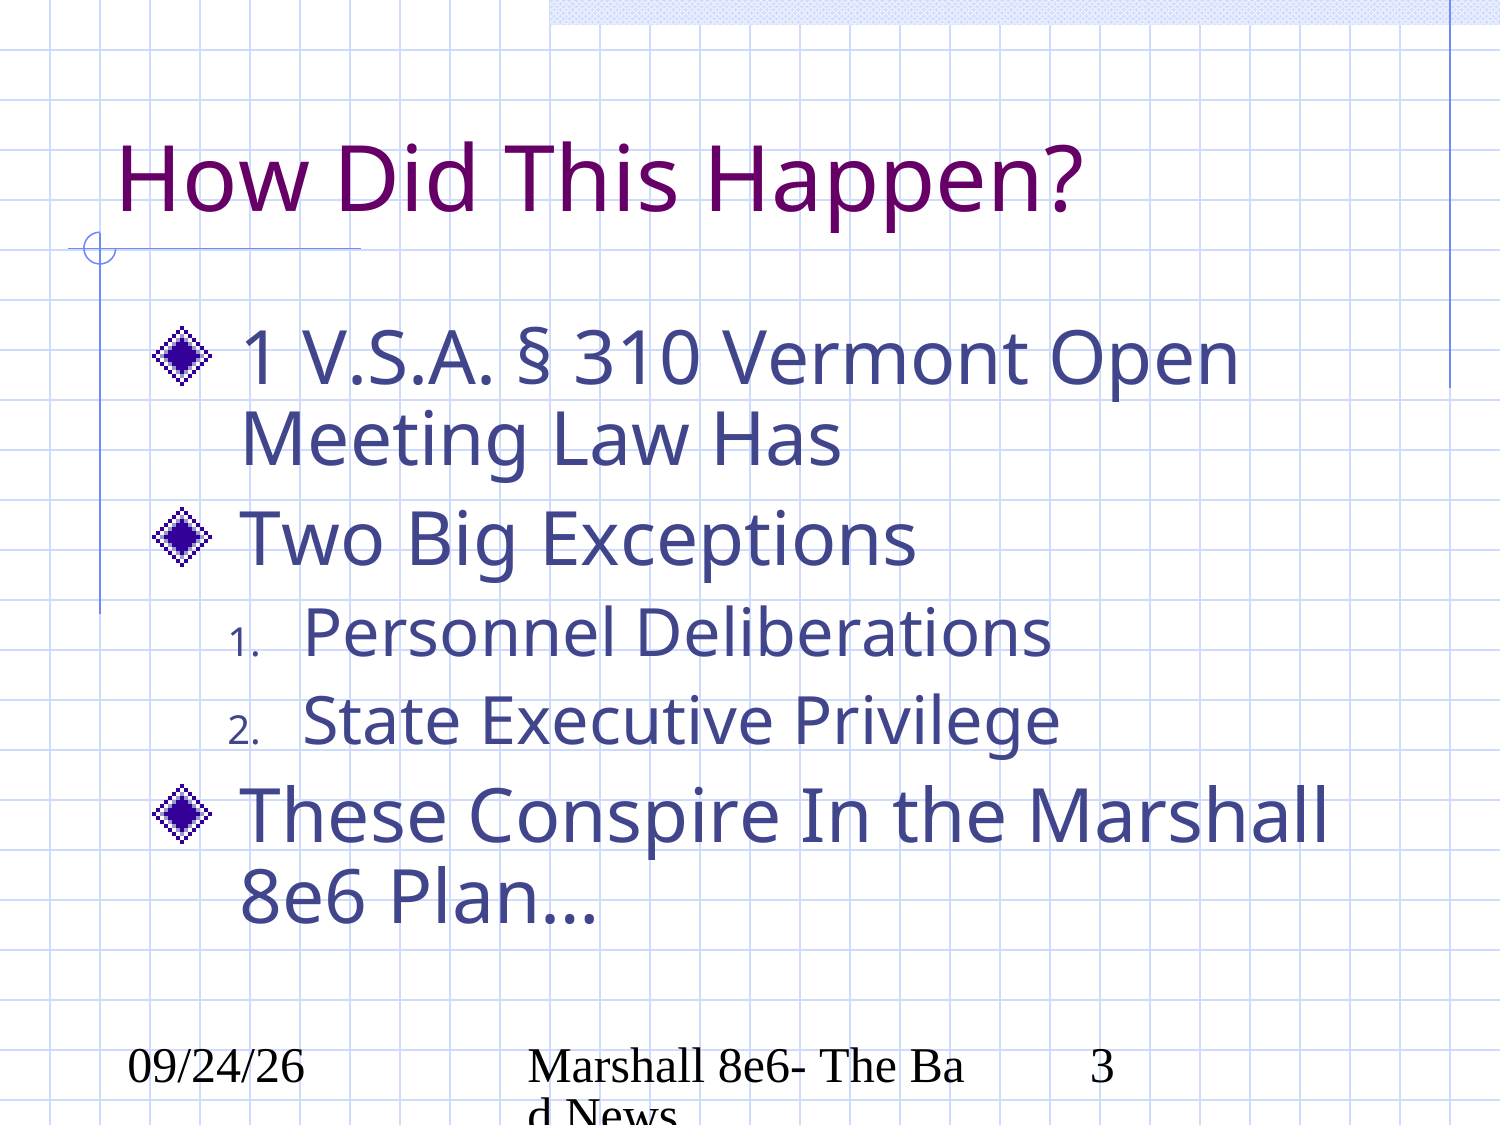

# How Did This Happen?
1 V.S.A. § 310 Vermont Open Meeting Law Has
Two Big Exceptions
Personnel Deliberations
State Executive Privilege
These Conspire In the Marshall 8e6 Plan…
Marshall 8e6- The Bad News
3